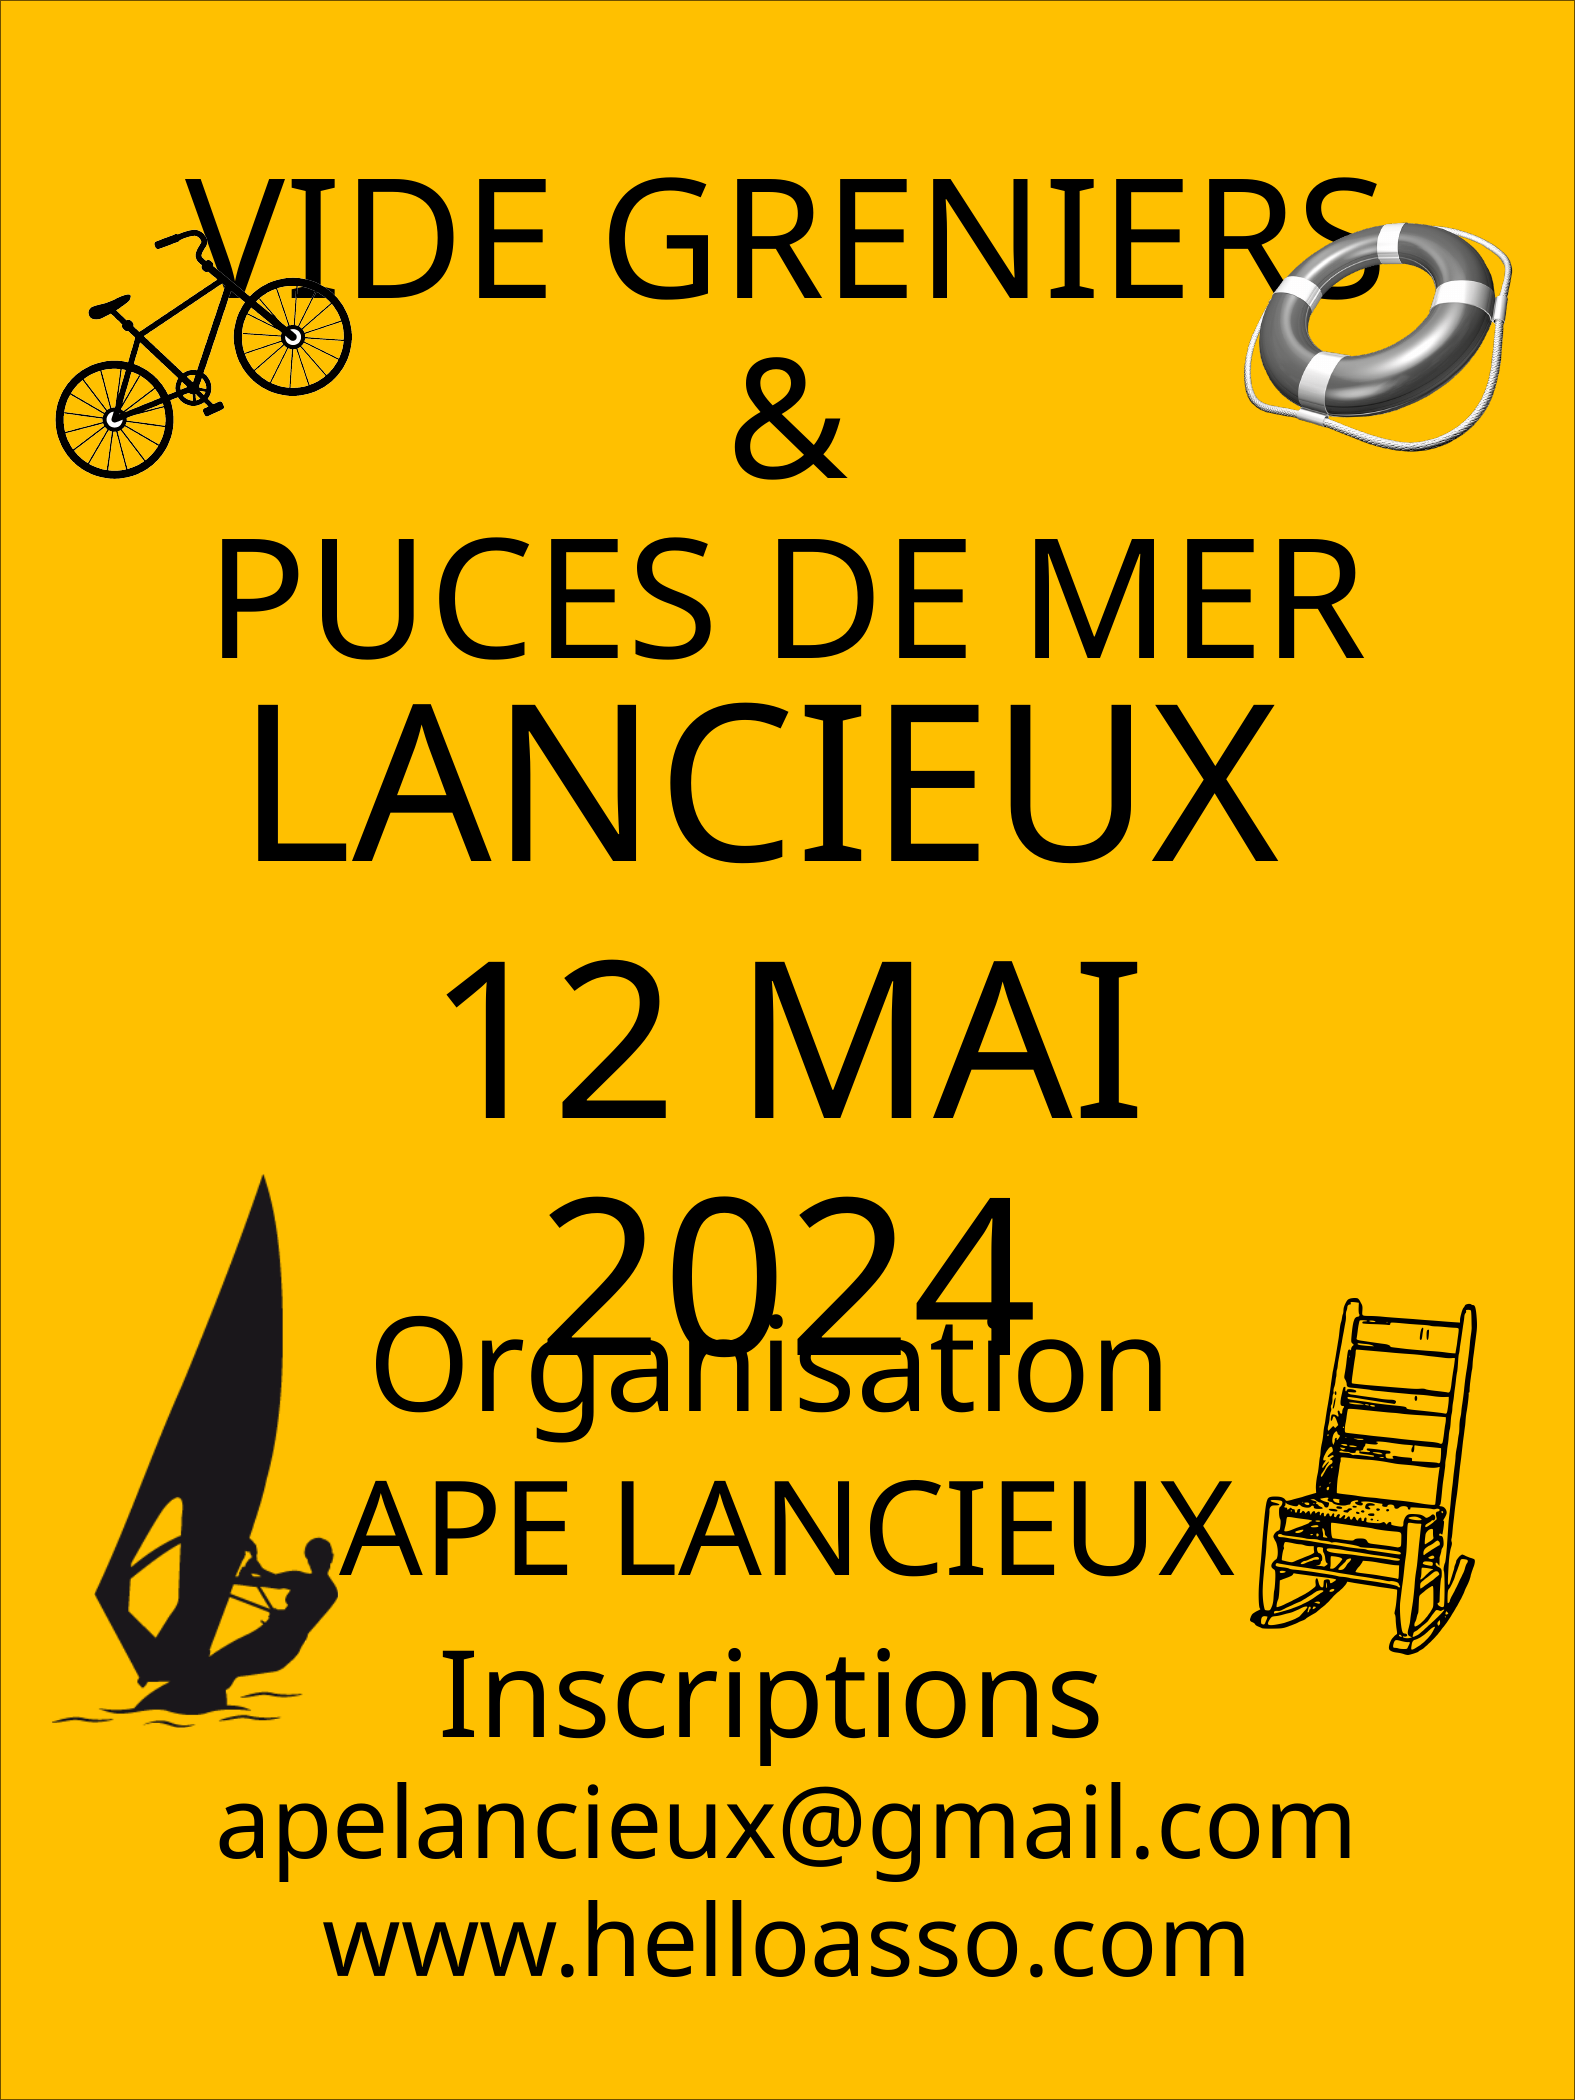

# VIDE GRENIERS & PUCES DE MER
LANCIEUX
12 MAI 2024
Organisation
APE LANCIEUX
Inscriptions
apelancieux@gmail.com
www.helloasso.com